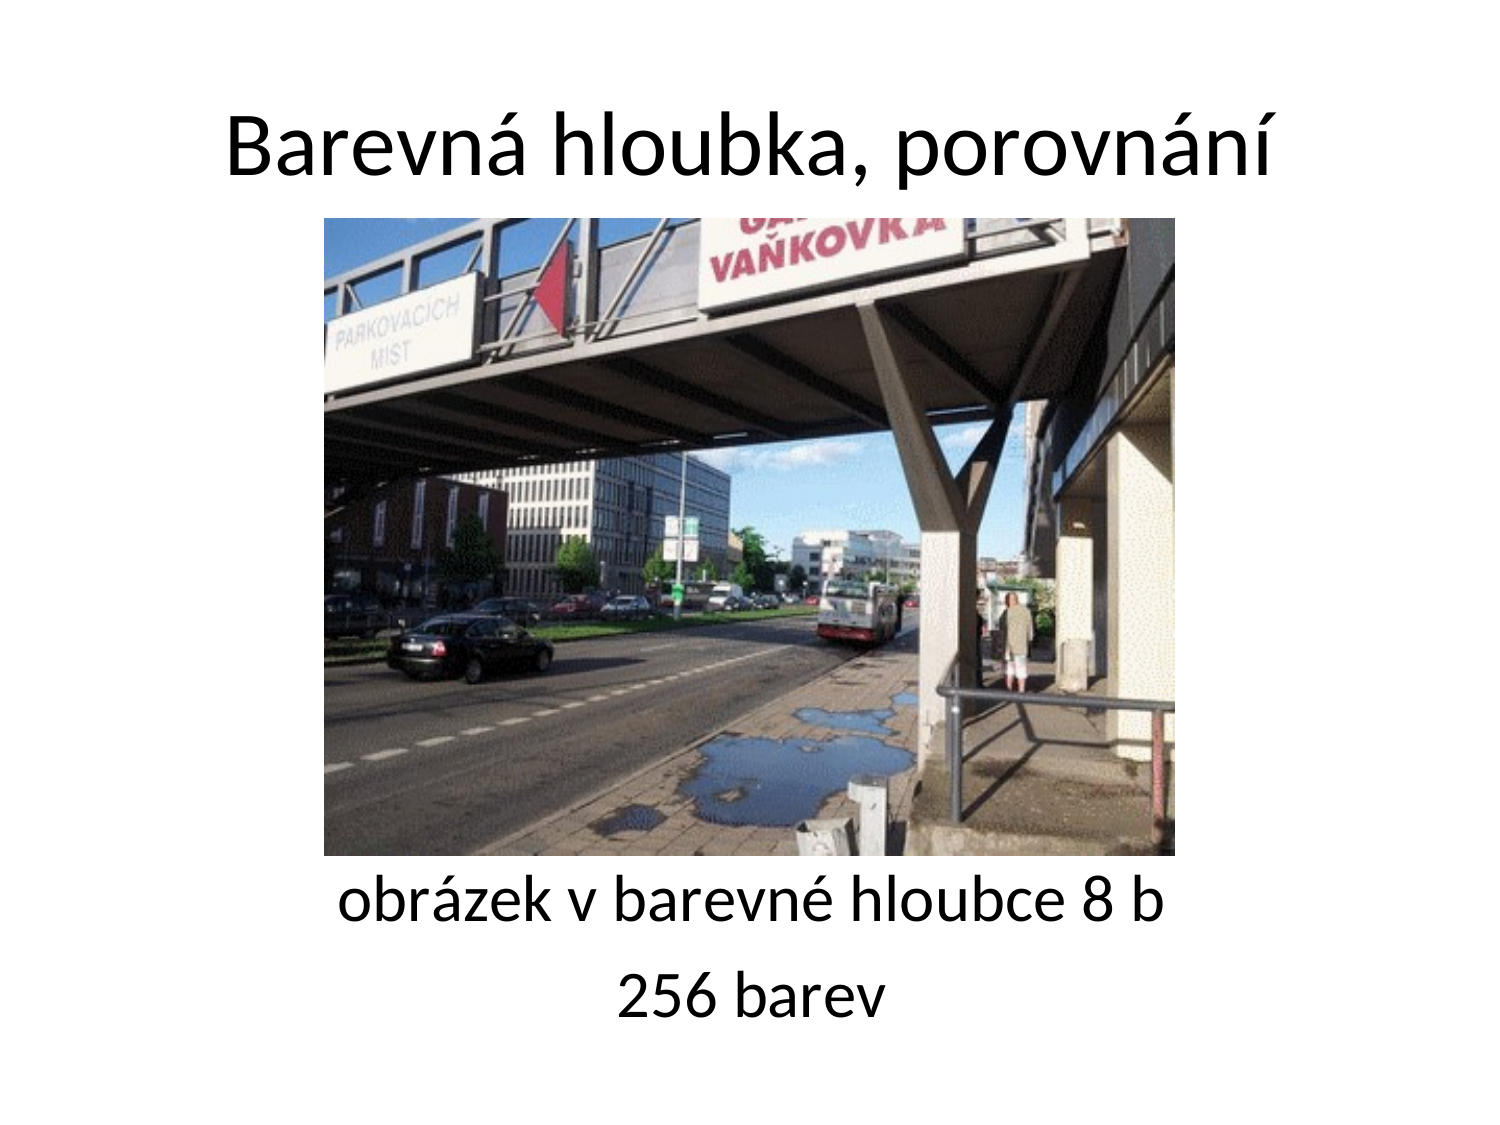

# Barevná hloubka, porovnání
obrázek v barevné hloubce 8 b
256 barev